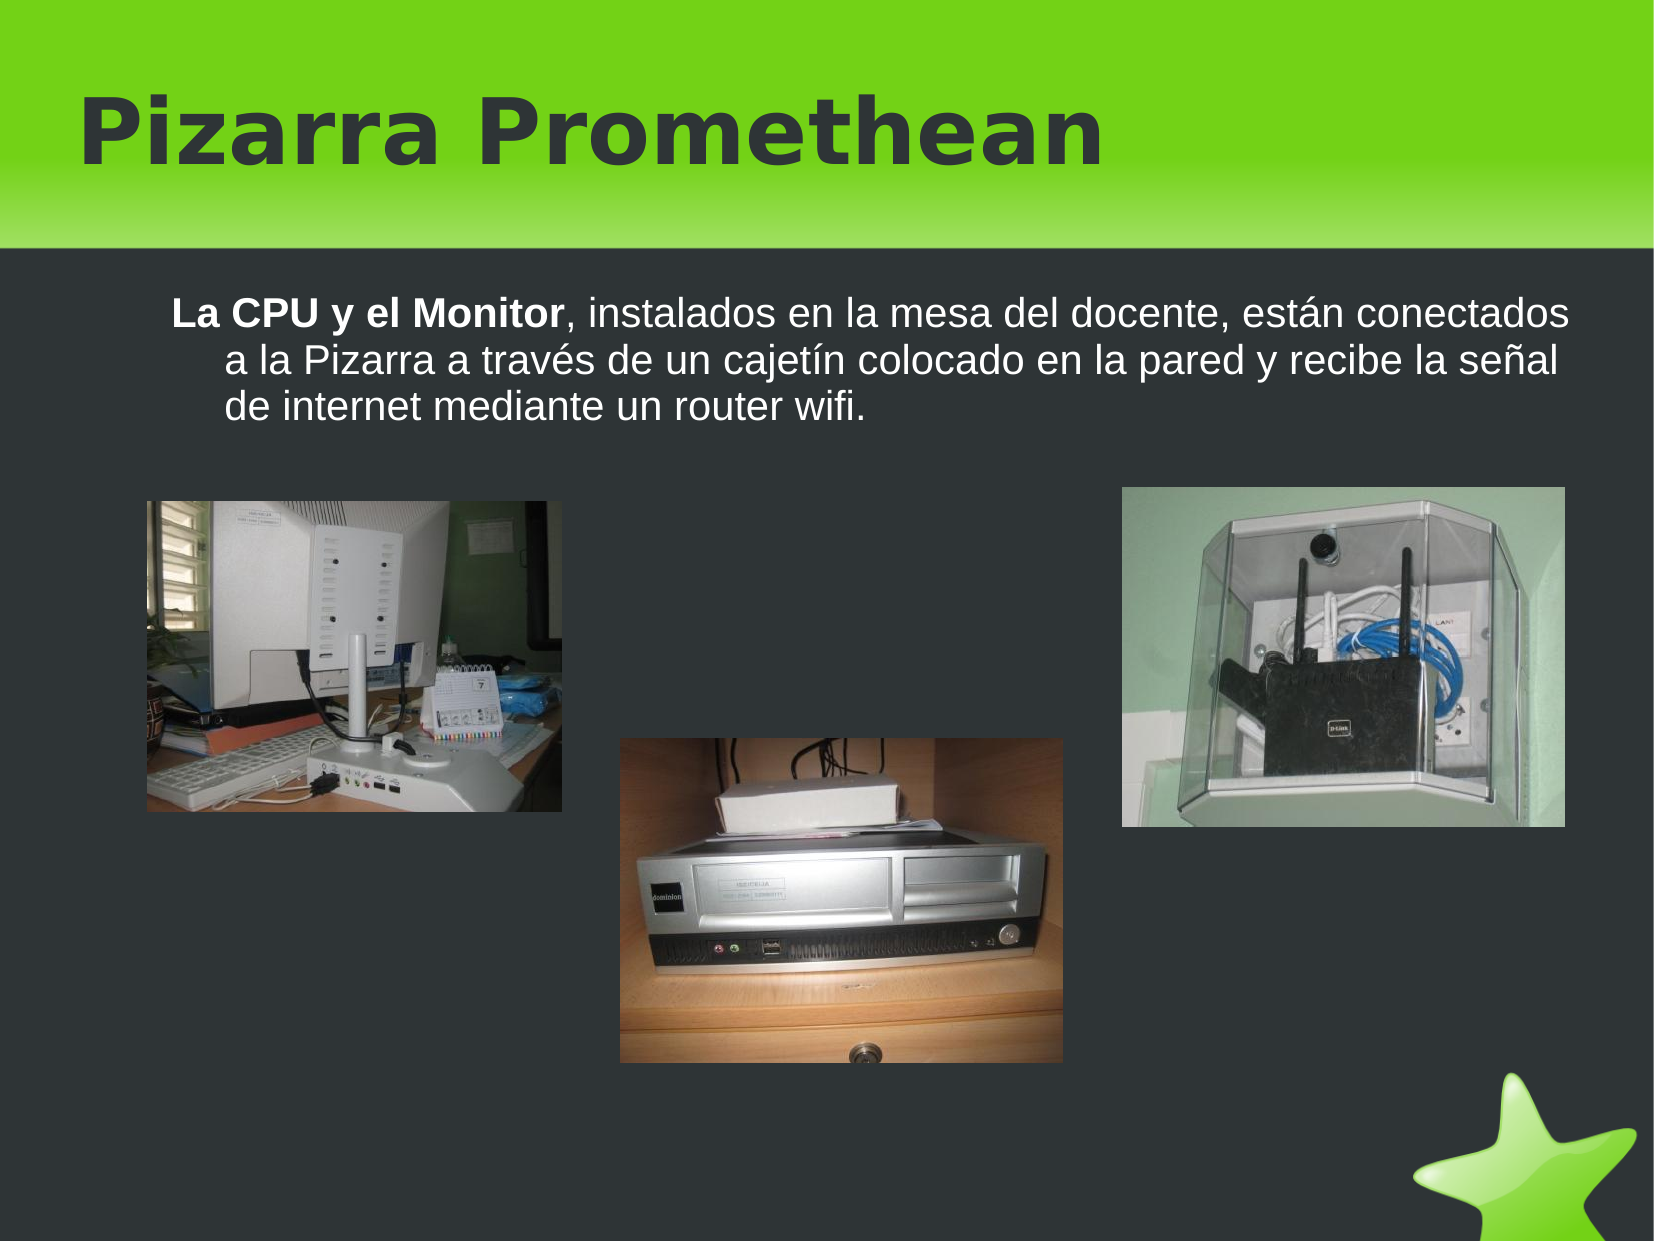

# Pizarra Promethean
La CPU y el Monitor, instalados en la mesa del docente, están conectados a la Pizarra a través de un cajetín colocado en la pared y recibe la señal de internet mediante un router wifi.